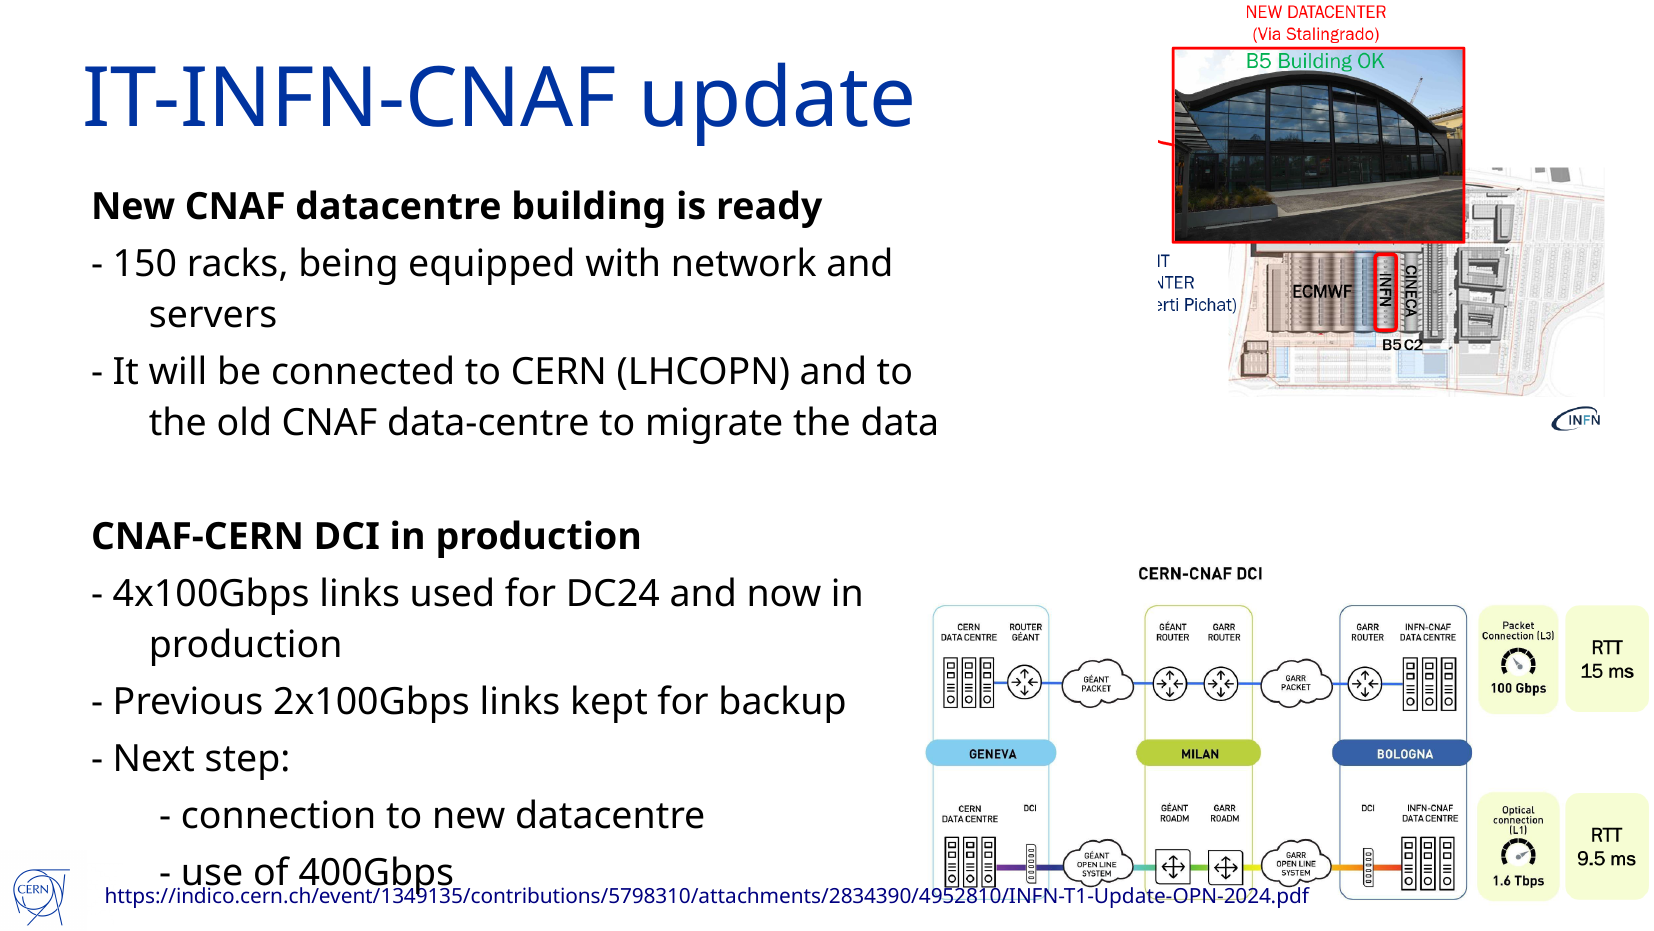

# IT-INFN-CNAF update
New CNAF datacentre building is ready
- 150 racks, being equipped with network and servers
- It will be connected to CERN (LHCOPN) and to the old CNAF data-centre to migrate the data
CNAF-CERN DCI in production
- 4x100Gbps links used for DC24 and now in production
- Previous 2x100Gbps links kept for backup
- Next step:
 - connection to new datacentre
 - use of 400Gbps
4
https://indico.cern.ch/event/1349135/contributions/5798310/attachments/2834390/4952810/INFN-T1-Update-OPN-2024.pdf